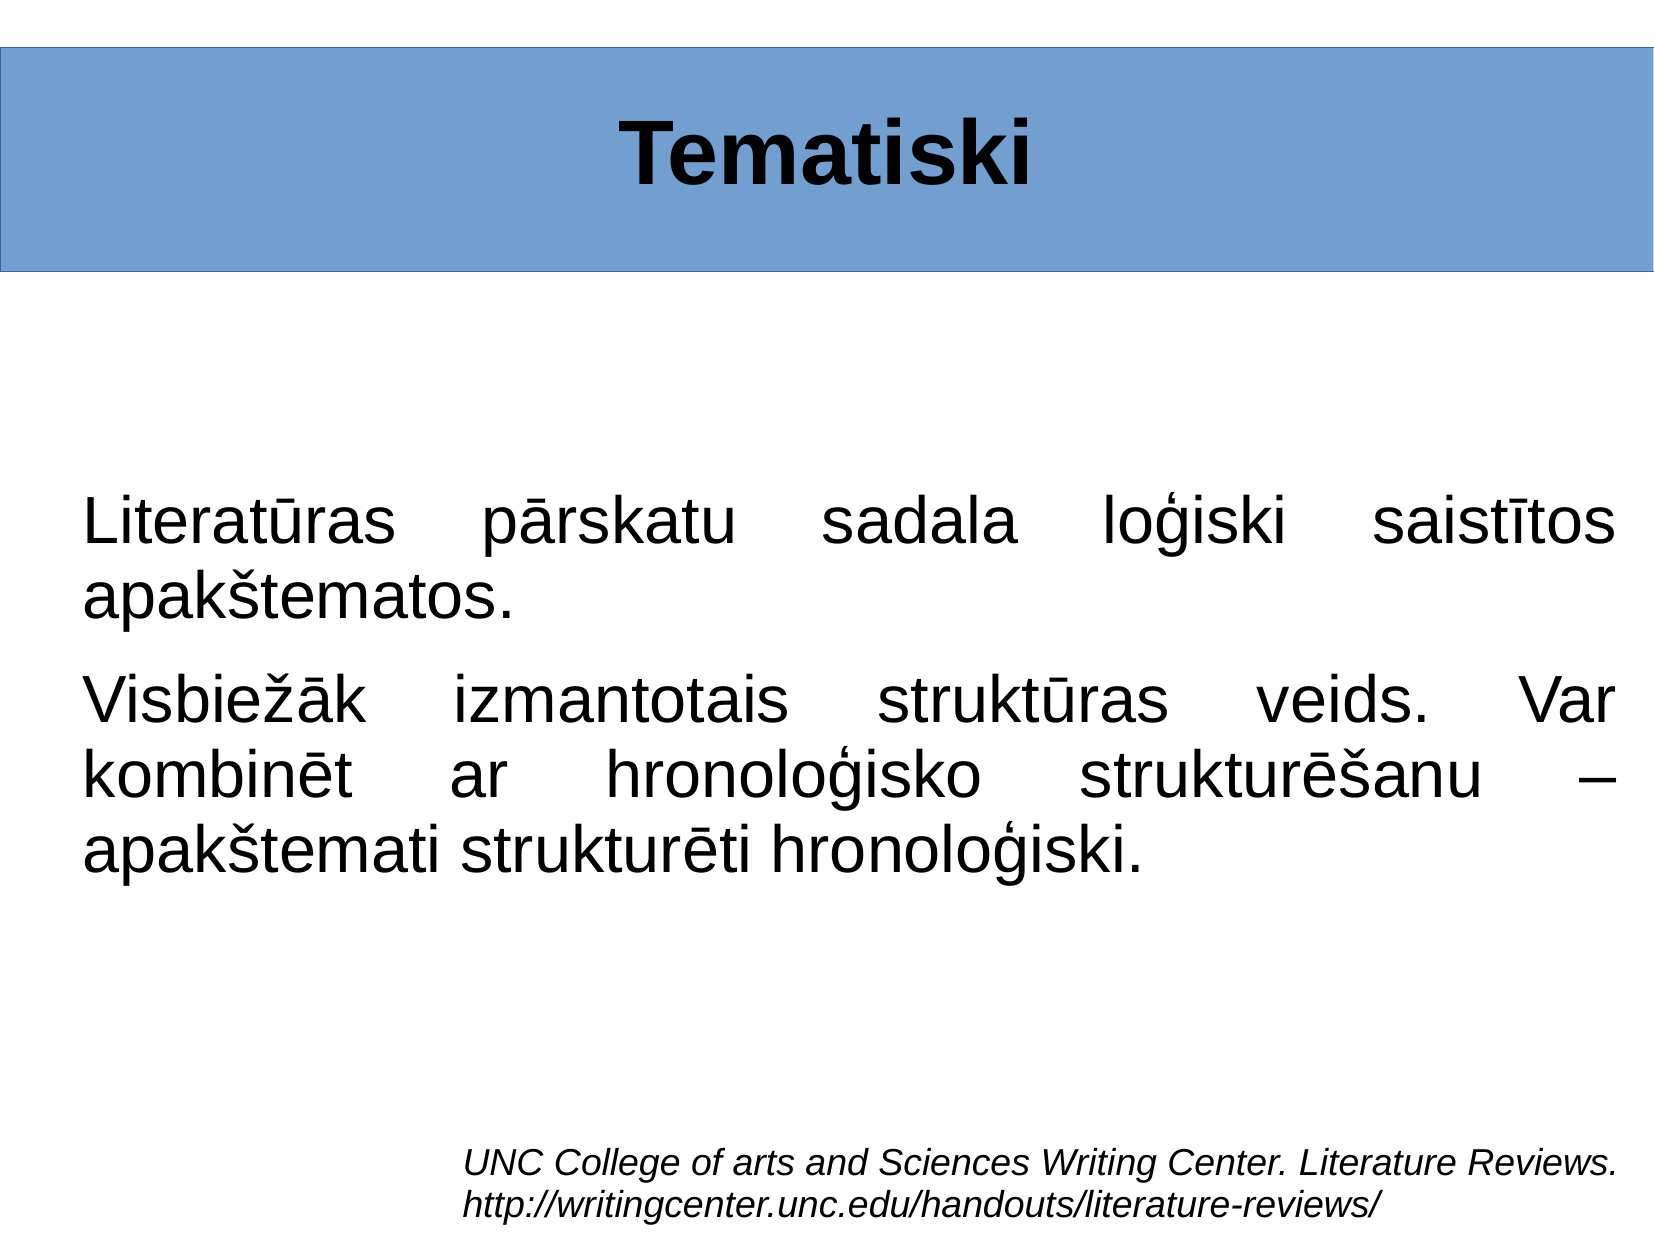

# Tematiski
Literatūras pārskatu sadala loģiski saistītos apakštematos.
Visbiežāk izmantotais struktūras veids. Var kombinēt ar hronoloģisko strukturēšanu – apakštemati strukturēti hronoloģiski.
UNC College of arts and Sciences Writing Center. Literature Reviews.
http://writingcenter.unc.edu/handouts/literature-reviews/